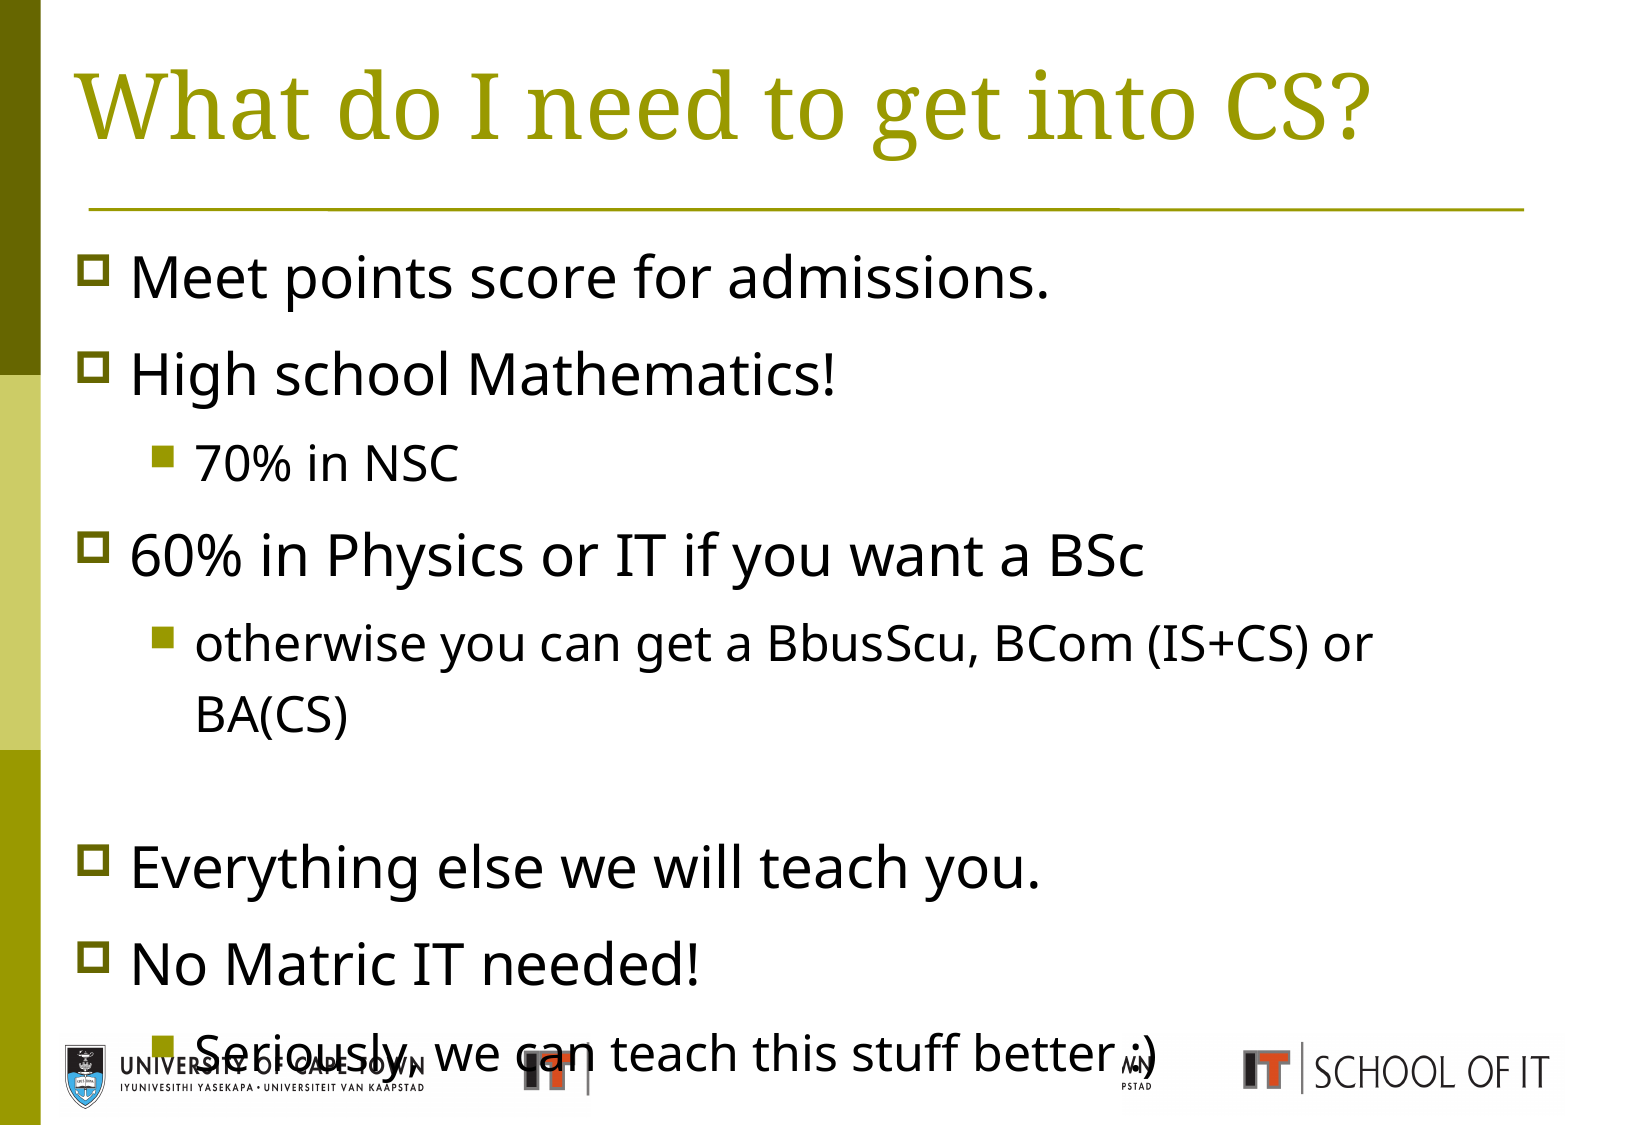

# What do I need to get into CS?
Meet points score for admissions.
High school Mathematics!
70% in NSC
60% in Physics or IT if you want a BSc
otherwise you can get a BbusScu, BCom (IS+CS) or BA(CS)
Everything else we will teach you.
No Matric IT needed!
Seriously, we can teach this stuff better :)